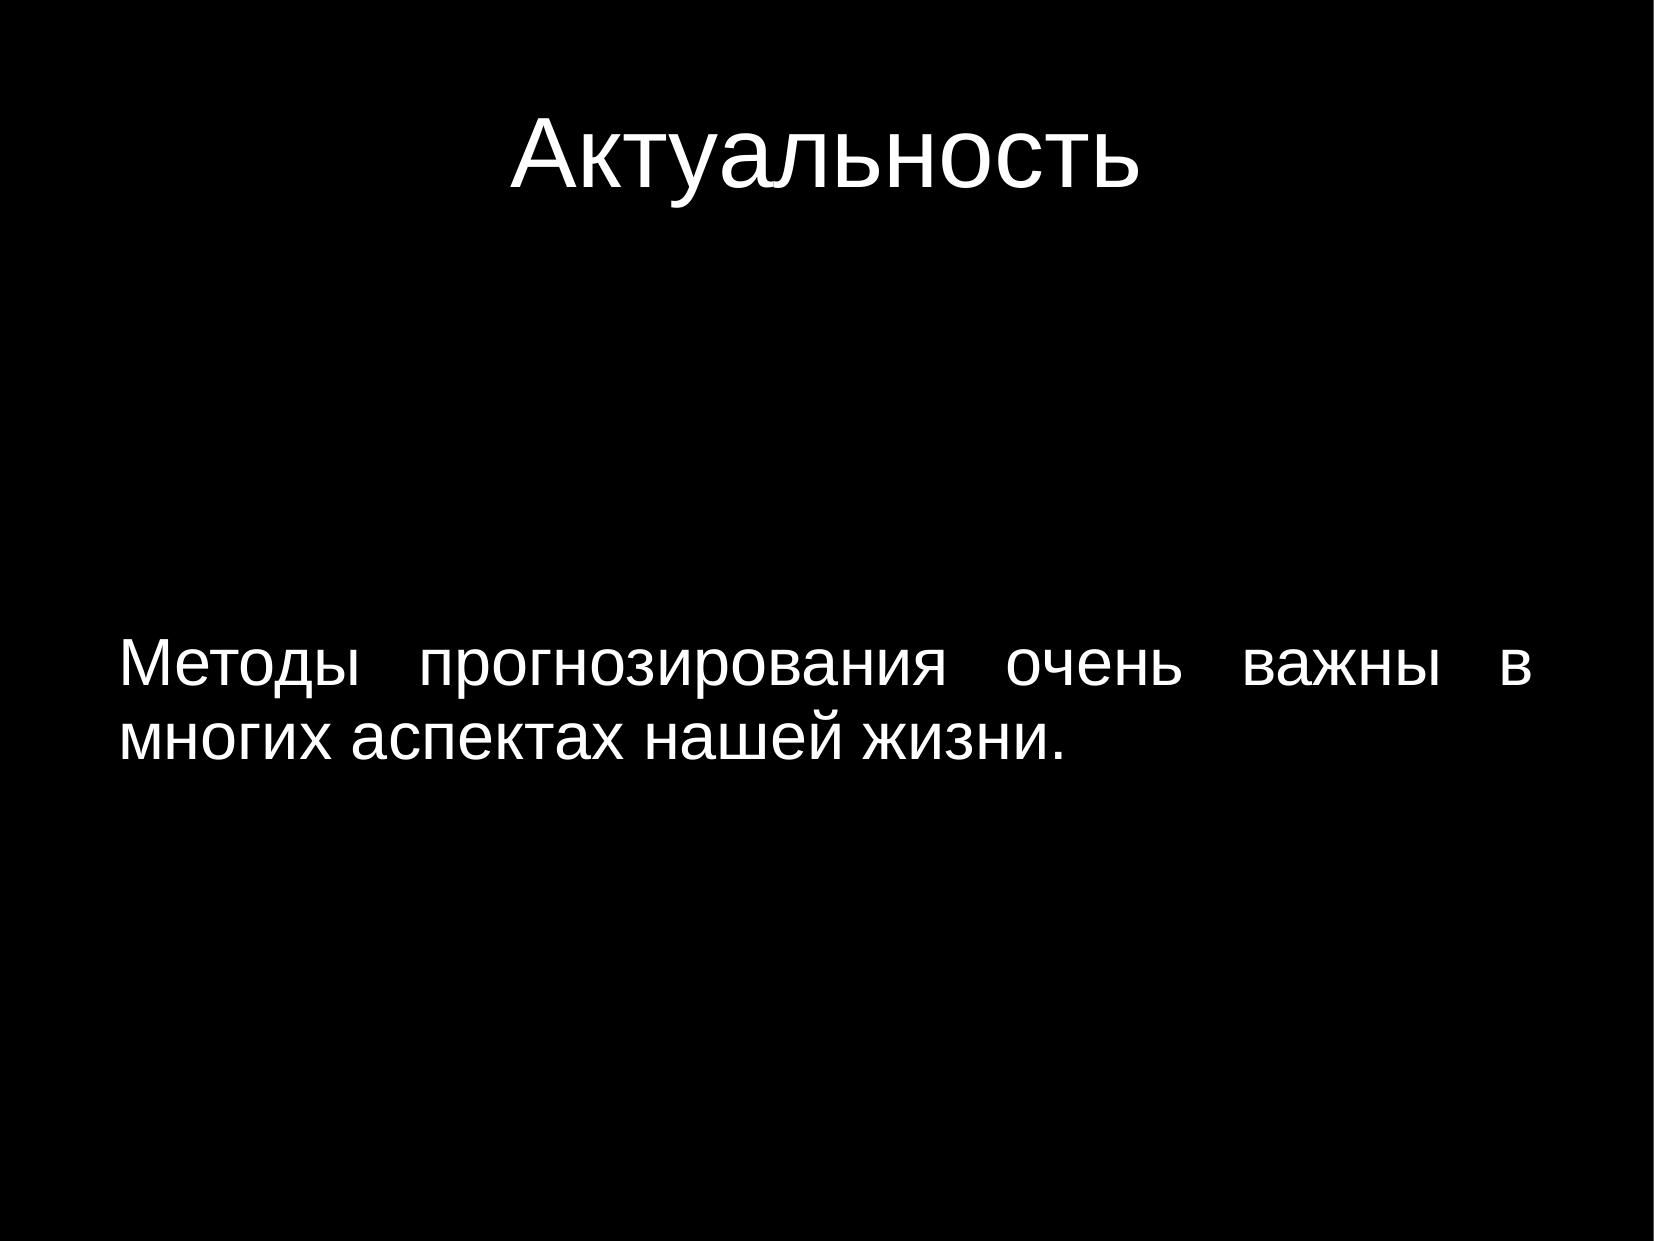

# Актуальность
Методы прогнозирования очень важны в многих аспектах нашей жизни.